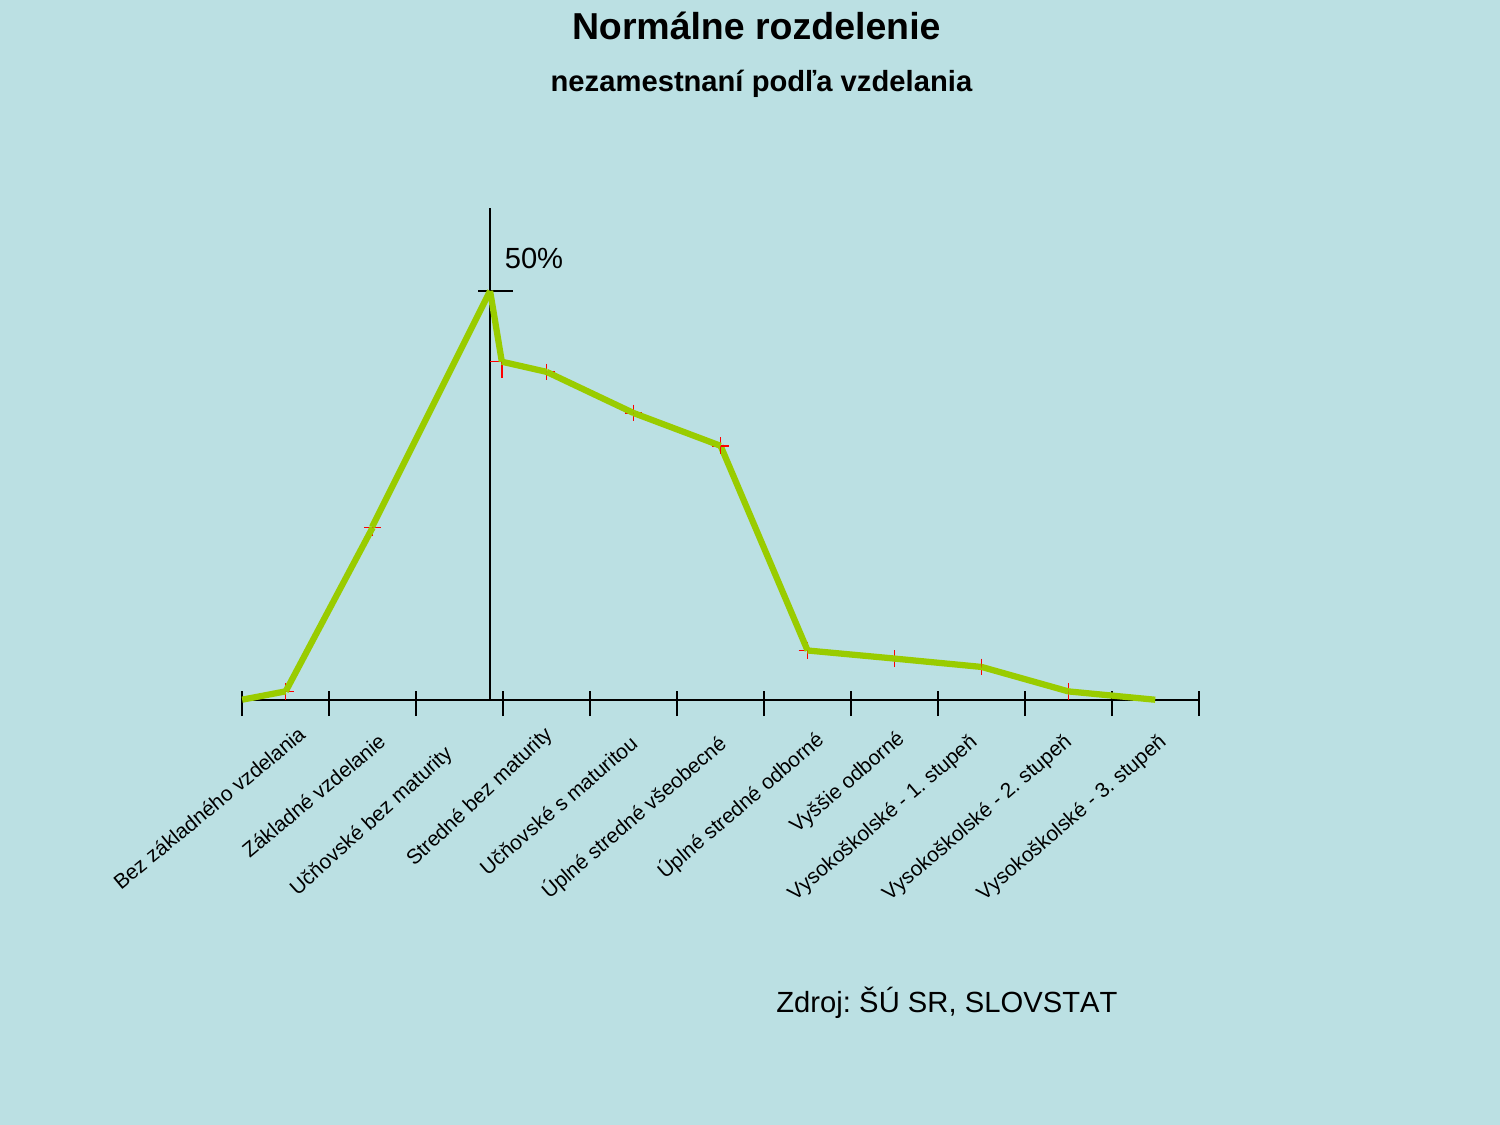

Normálne rozdelenie
nezamestnaní podľa vzdelania
50%
Vyššie odborné
Základné vzdelanie
Stredné bez maturity
Bez základného vzdelania
Učňovské s maturitou
Úplné stredné odborné
Úplné stredné všeobecné
Vysokoškolské - 2. stupeň
Vysokoškolské - 3. stupeň
Vysokoškolské - 1. stupeň
Učňovské bez maturity
Zdroj: ŠÚ SR, SLOVSTAT